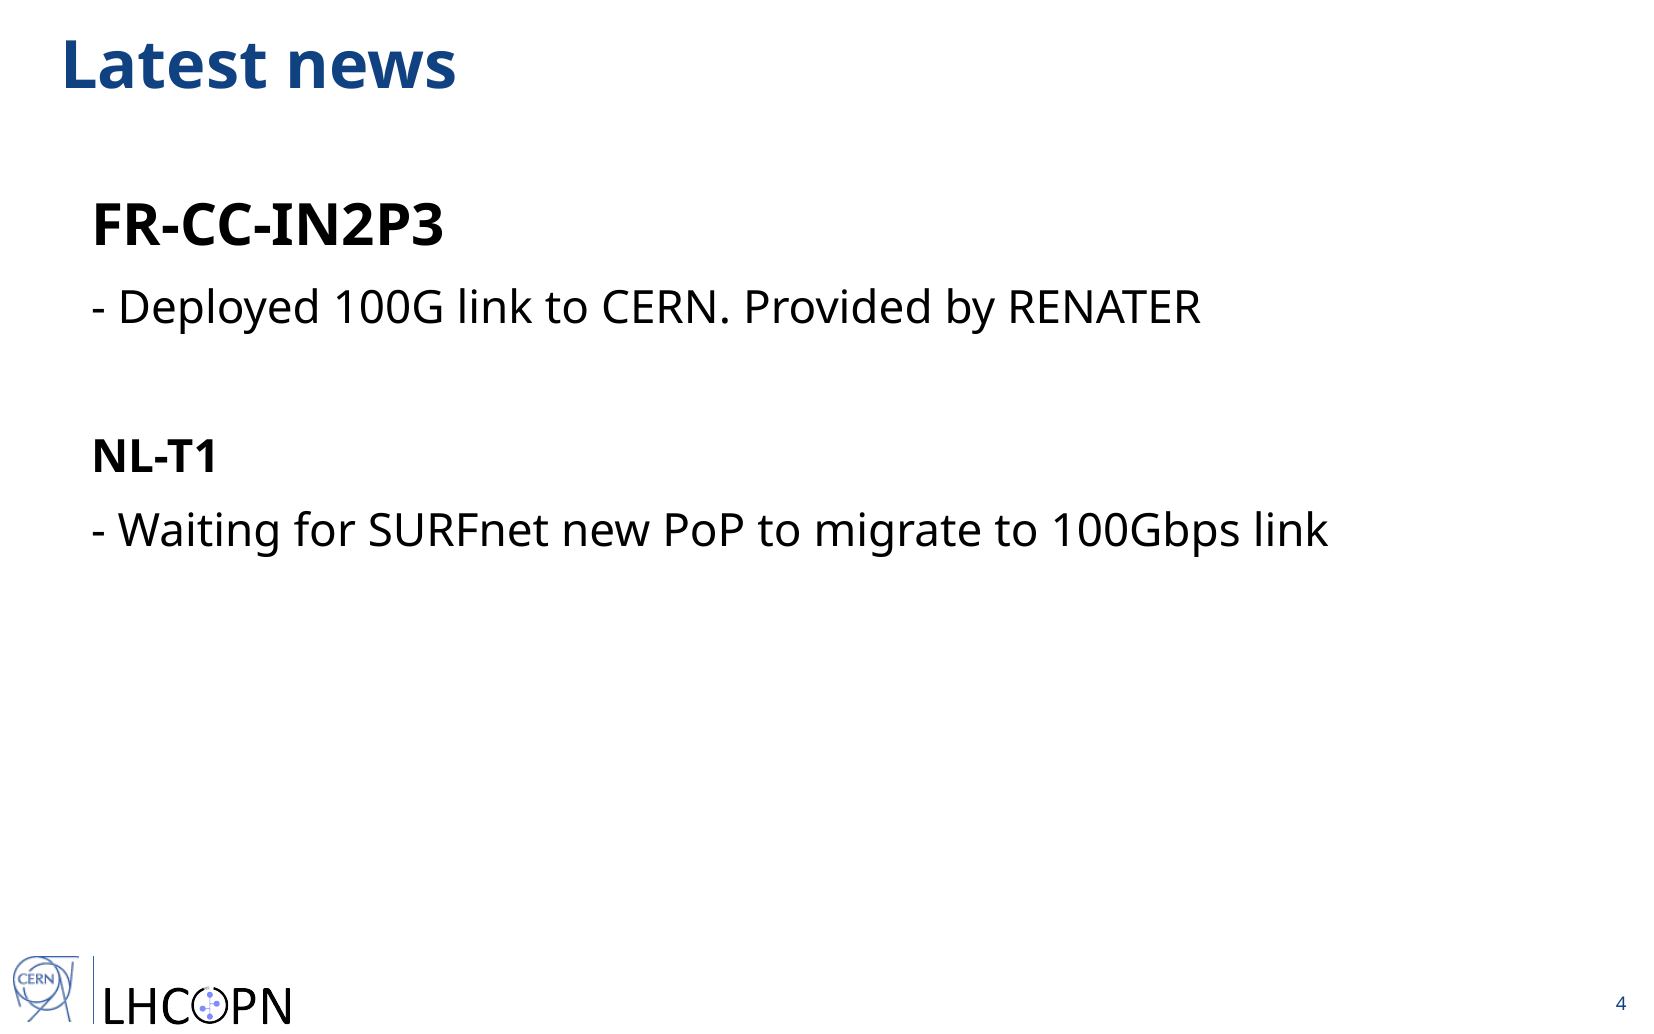

# Latest news
FR-CC-IN2P3
- Deployed 100G link to CERN. Provided by RENATER
NL-T1
- Waiting for SURFnet new PoP to migrate to 100Gbps link